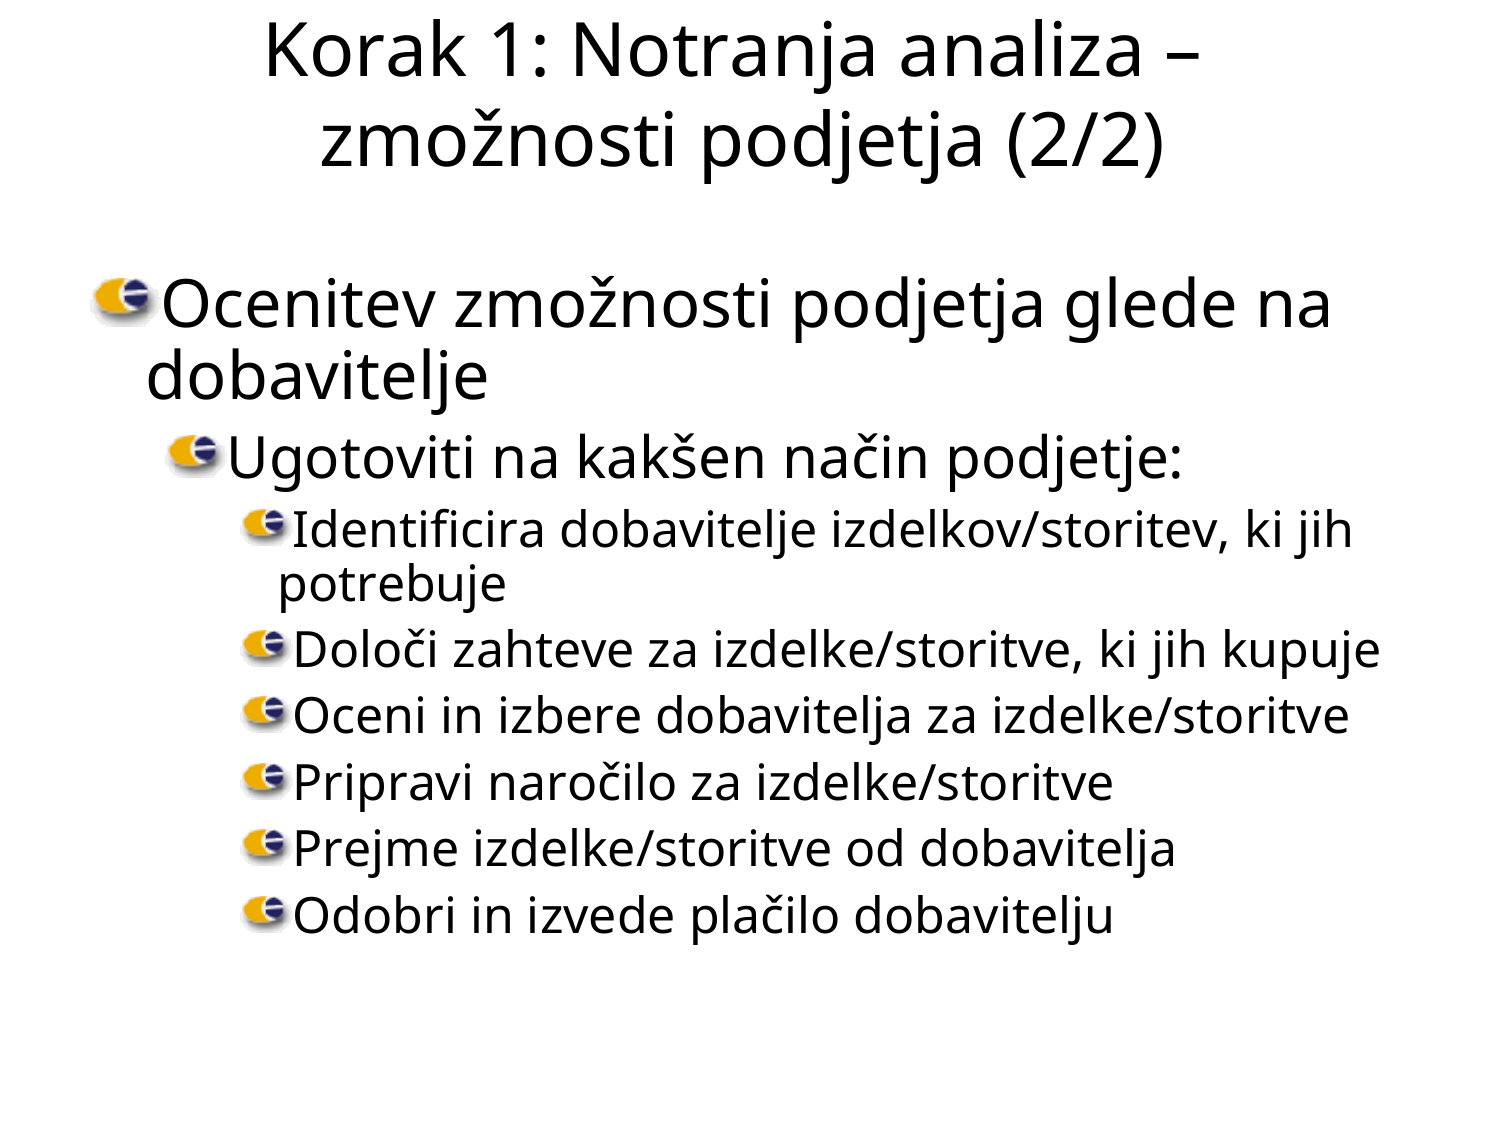

Korak 1: Notranja analiza –
zmožnosti podjetja (2/2)
# Ocenitev zmožnosti podjetja glede na dobavitelje
Ugotoviti na kakšen način podjetje:
Identificira dobavitelje izdelkov/storitev, ki jih potrebuje
Določi zahteve za izdelke/storitve, ki jih kupuje
Oceni in izbere dobavitelja za izdelke/storitve
Pripravi naročilo za izdelke/storitve
Prejme izdelke/storitve od dobavitelja
Odobri in izvede plačilo dobavitelju